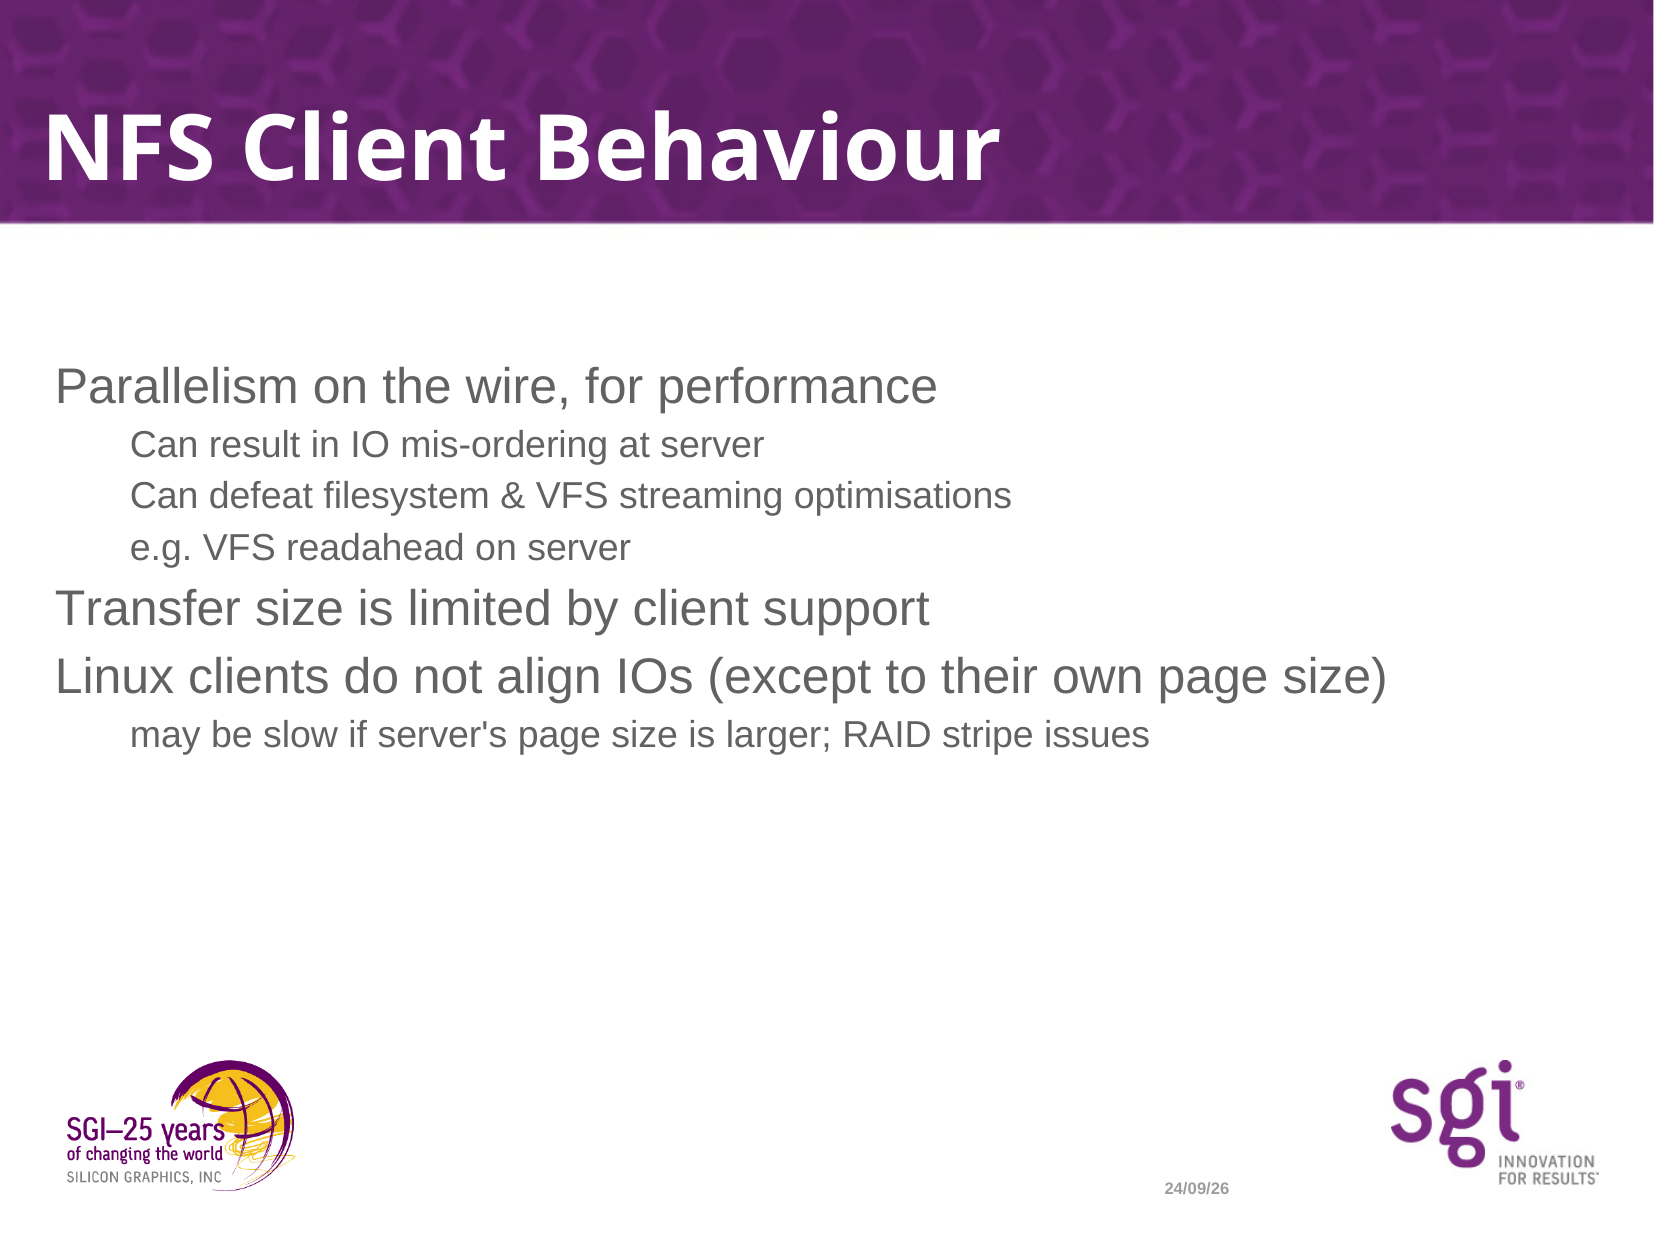

# NFS Client Behaviour
Parallelism on the wire, for performance
Can result in IO mis-ordering at server
Can defeat filesystem & VFS streaming optimisations
e.g. VFS readahead on server
Transfer size is limited by client support
Linux clients do not align IOs (except to their own page size)
may be slow if server's page size is larger; RAID stripe issues